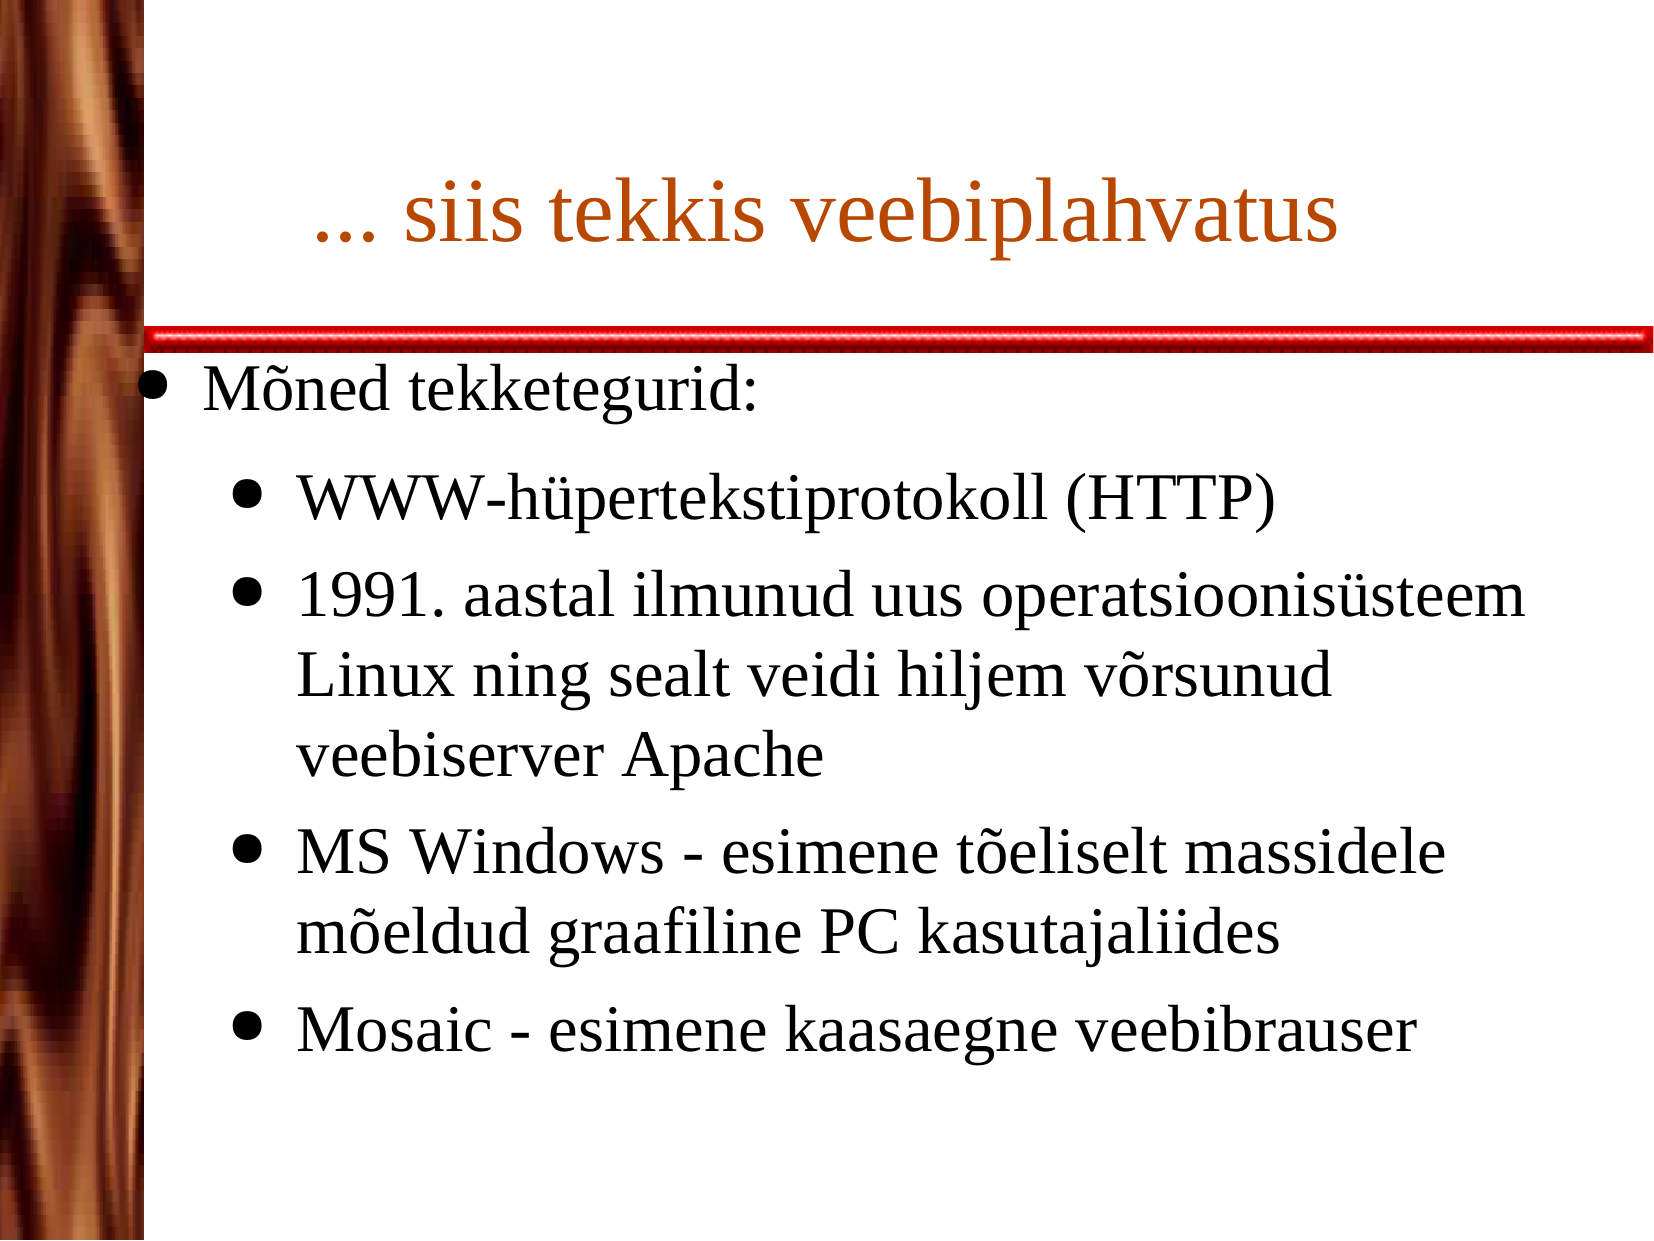

# ... siis tekkis veebiplahvatus
Mõned tekketegurid:
WWW-hüpertekstiprotokoll (HTTP)
1991. aastal ilmunud uus operatsioonisüsteem Linux ning sealt veidi hiljem võrsunud veebiserver Apache
MS Windows - esimene tõeliselt massidele mõeldud graafiline PC kasutajaliides
Mosaic - esimene kaasaegne veebibrauser